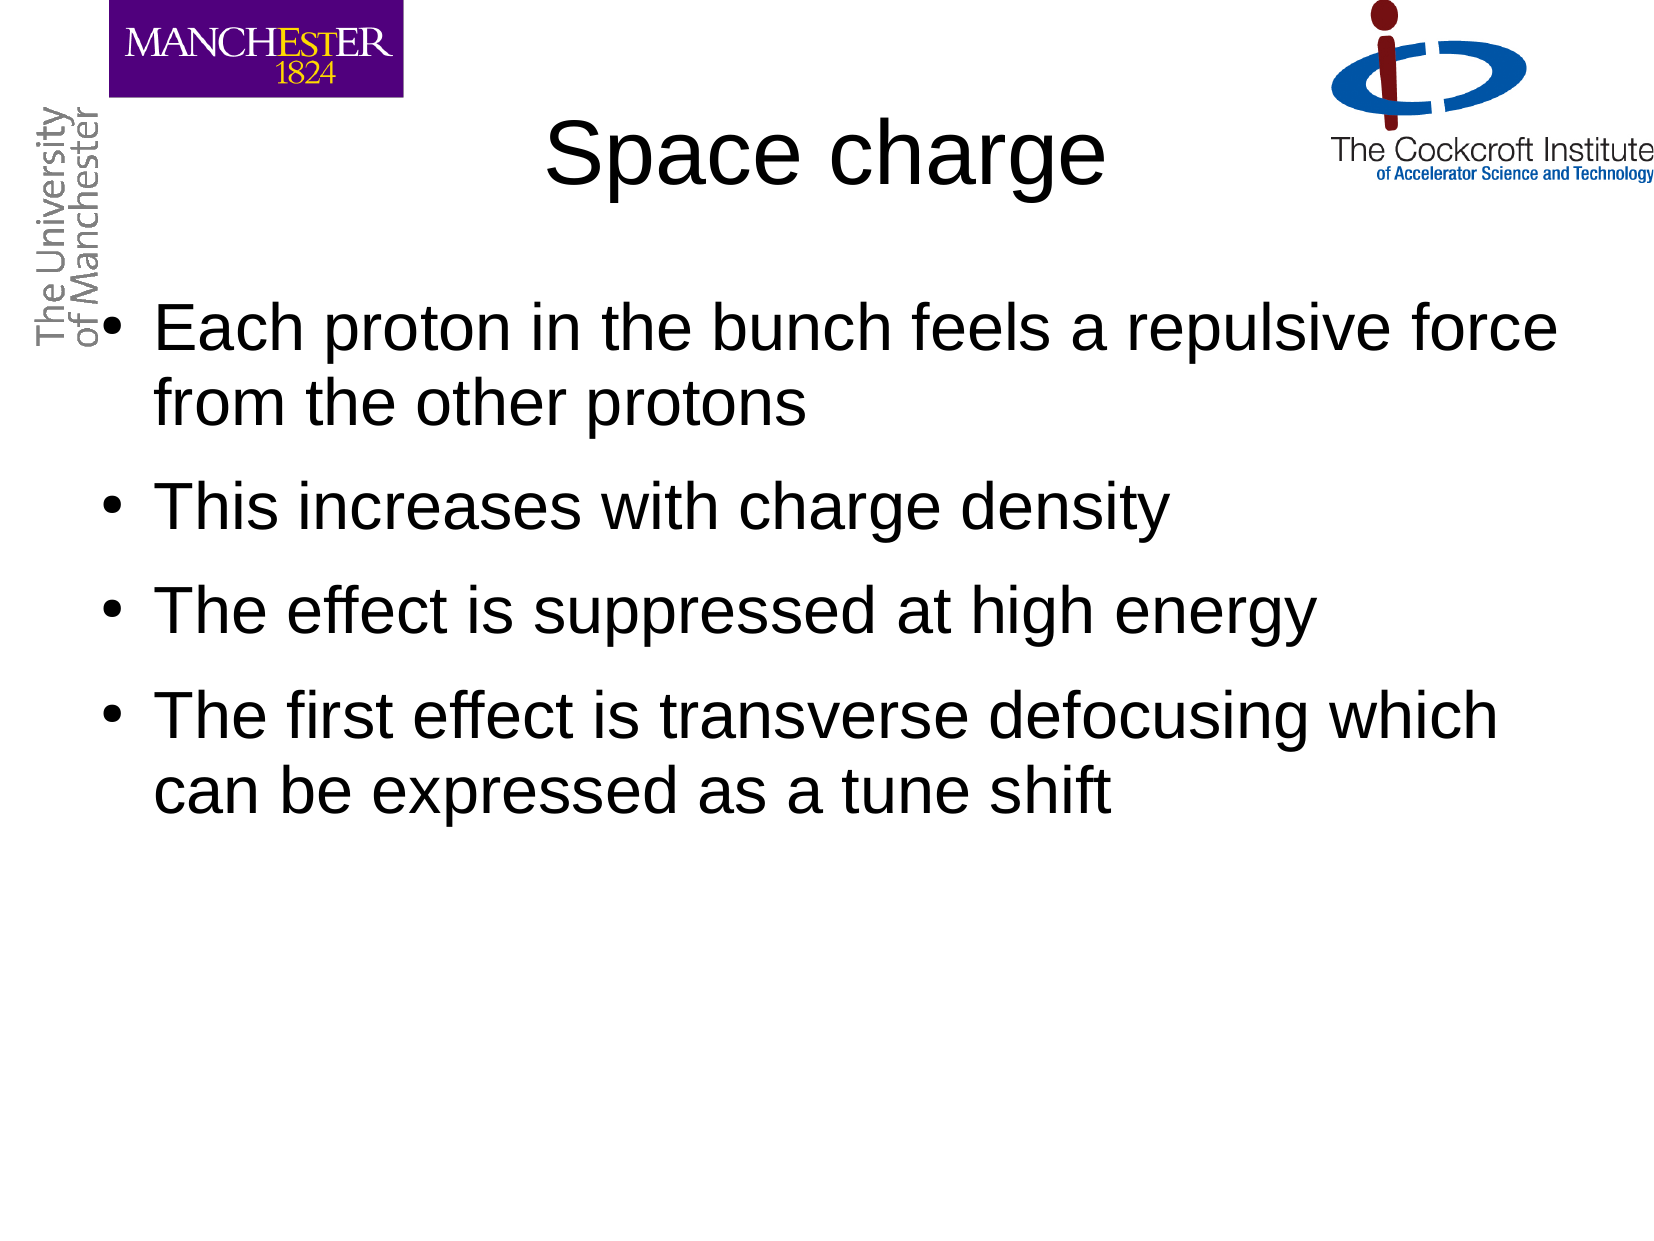

# Space charge
Each proton in the bunch feels a repulsive force from the other protons
This increases with charge density
The effect is suppressed at high energy
The first effect is transverse defocusing which can be expressed as a tune shift